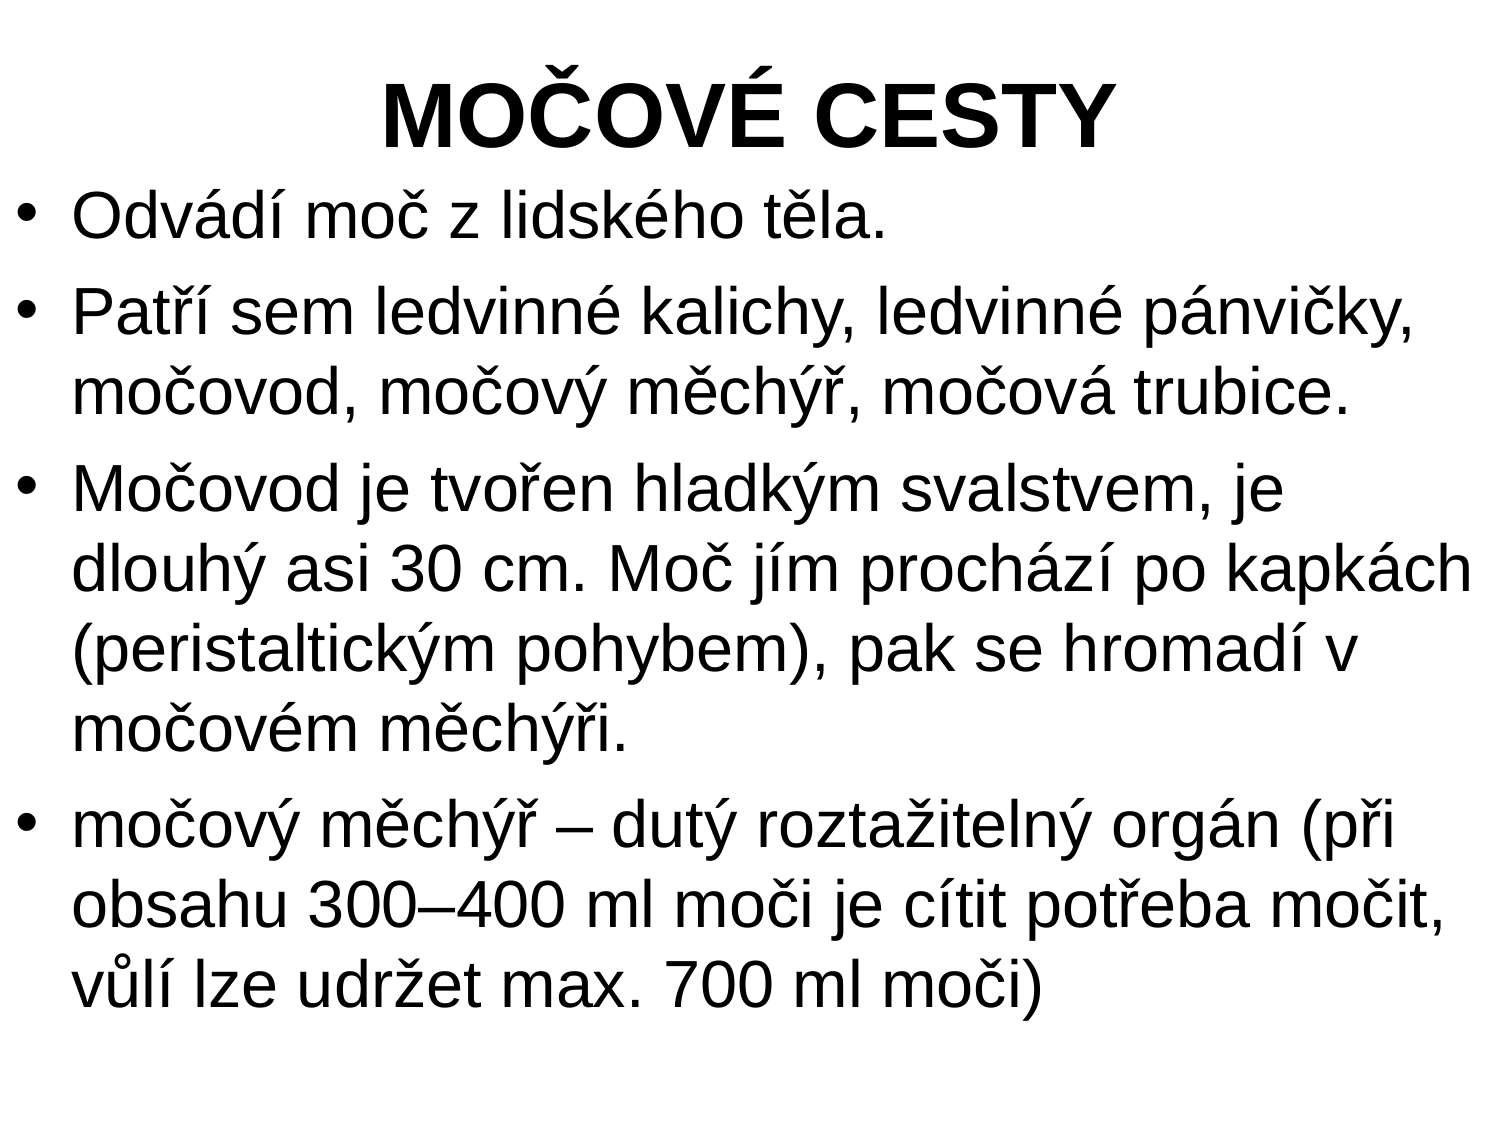

# MOČOVÉ CESTY
Odvádí moč z lidského těla.
Patří sem ledvinné kalichy, ledvinné pánvičky, močovod, močový měchýř, močová trubice.
Močovod je tvořen hladkým svalstvem, je dlouhý asi 30 cm. Moč jím prochází po kapkách (peristaltickým pohybem), pak se hromadí v močovém měchýři.
močový měchýř – dutý roztažitelný orgán (při obsahu 300–400 ml moči je cítit potřeba močit, vůlí lze udržet max. 700 ml moči)